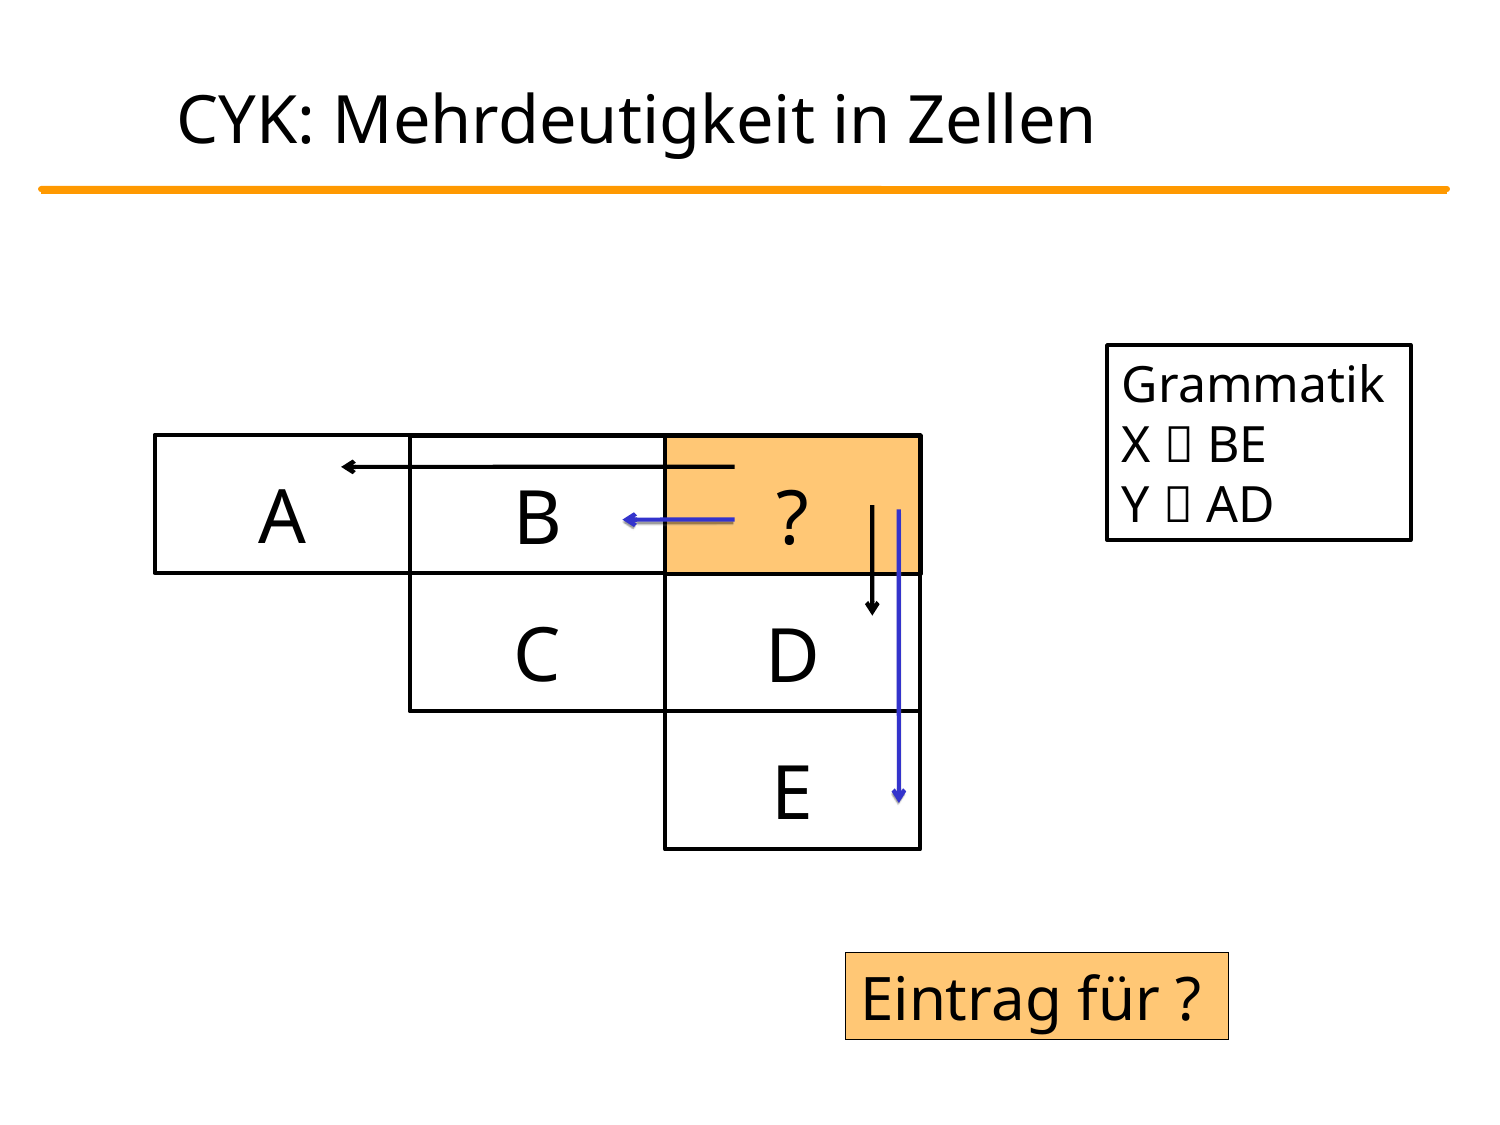

# CYK: Mehrdeutigkeit in Zellen
X  B E
Y  A D
Grammatik
X  BE
Y  AD
A
B
?
C
D
E
Datenstruktur?
Eintrag für ?